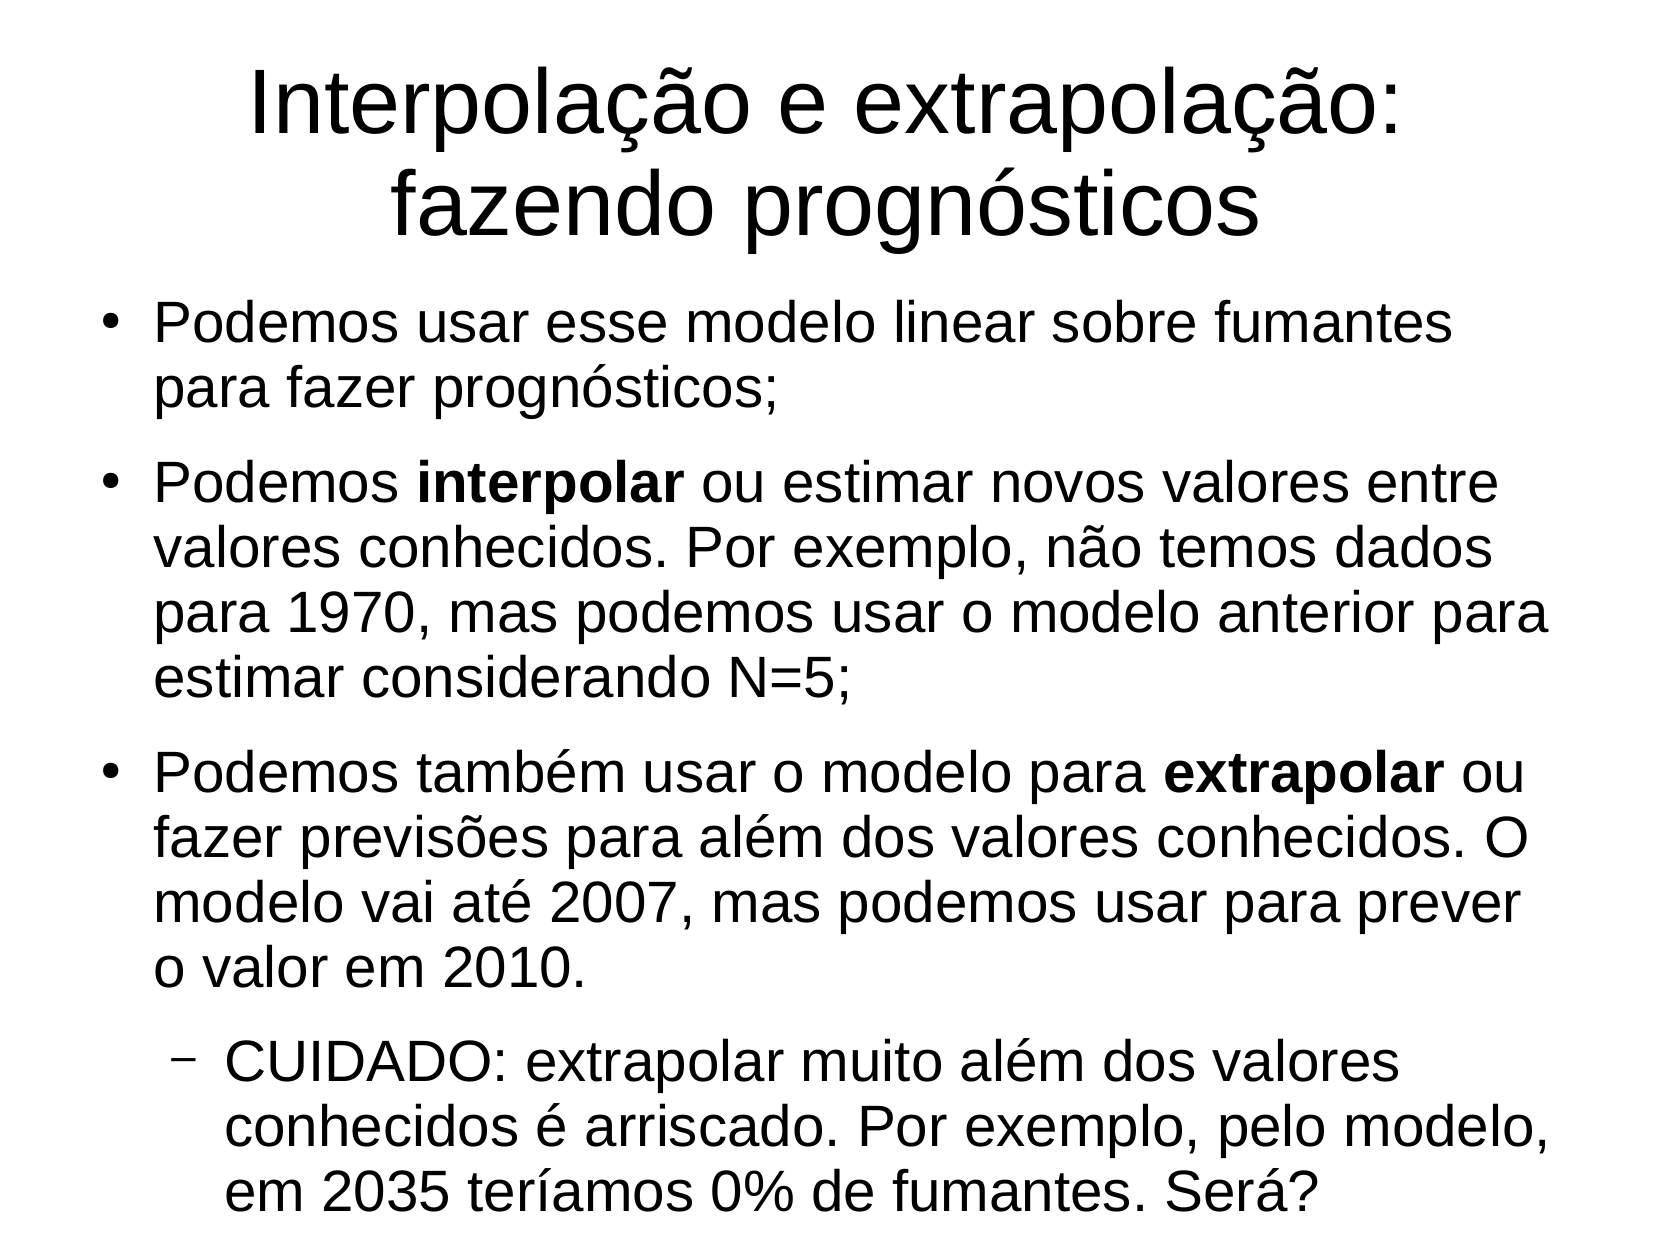

# Interpolação e extrapolação: fazendo prognósticos
Podemos usar esse modelo linear sobre fumantes para fazer prognósticos;
Podemos interpolar ou estimar novos valores entre valores conhecidos. Por exemplo, não temos dados para 1970, mas podemos usar o modelo anterior para estimar considerando N=5;
Podemos também usar o modelo para extrapolar ou fazer previsões para além dos valores conhecidos. O modelo vai até 2007, mas podemos usar para prever o valor em 2010.
CUIDADO: extrapolar muito além dos valores conhecidos é arriscado. Por exemplo, pelo modelo, em 2035 teríamos 0% de fumantes. Será?